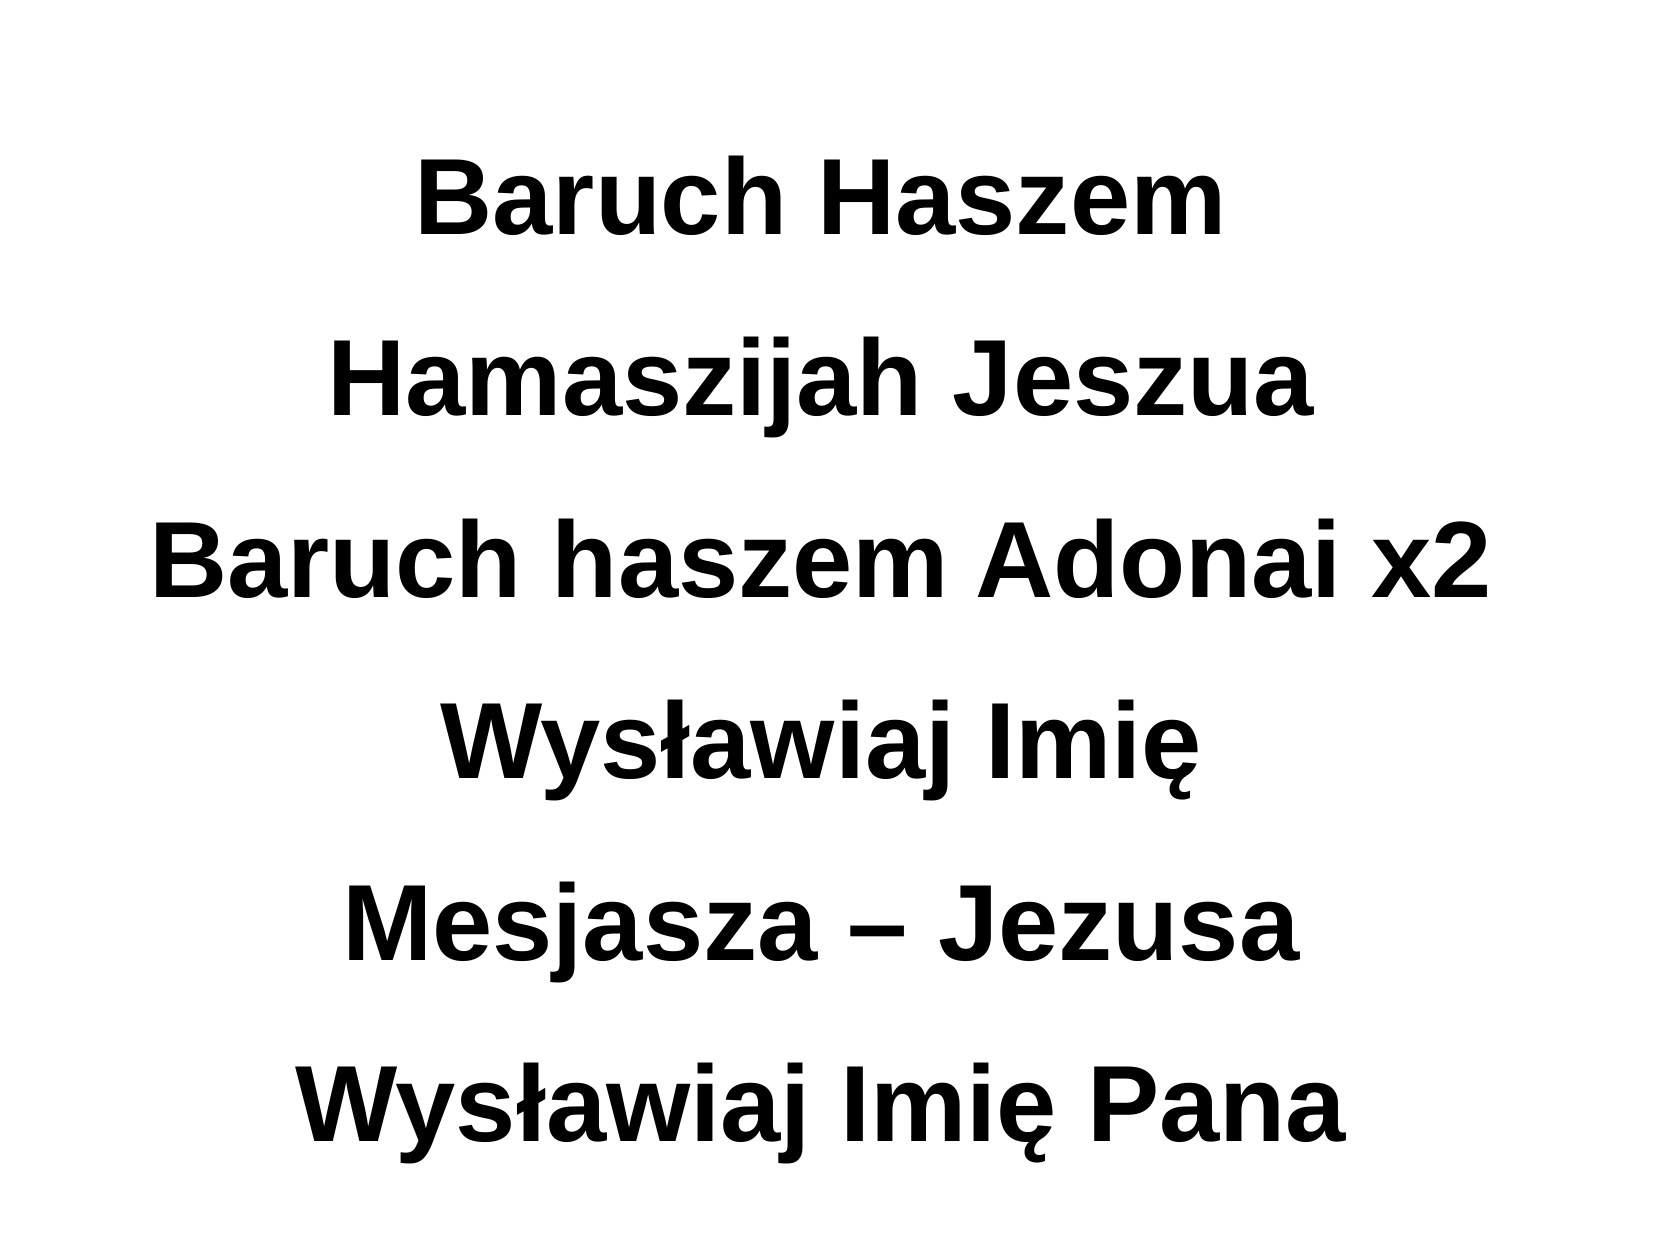

# Baruch Haszem
Hamaszijah Jeszua
Baruch haszem Adonai x2
Wysławiaj Imię
Mesjasza – Jezusa
Wysławiaj Imię Pana